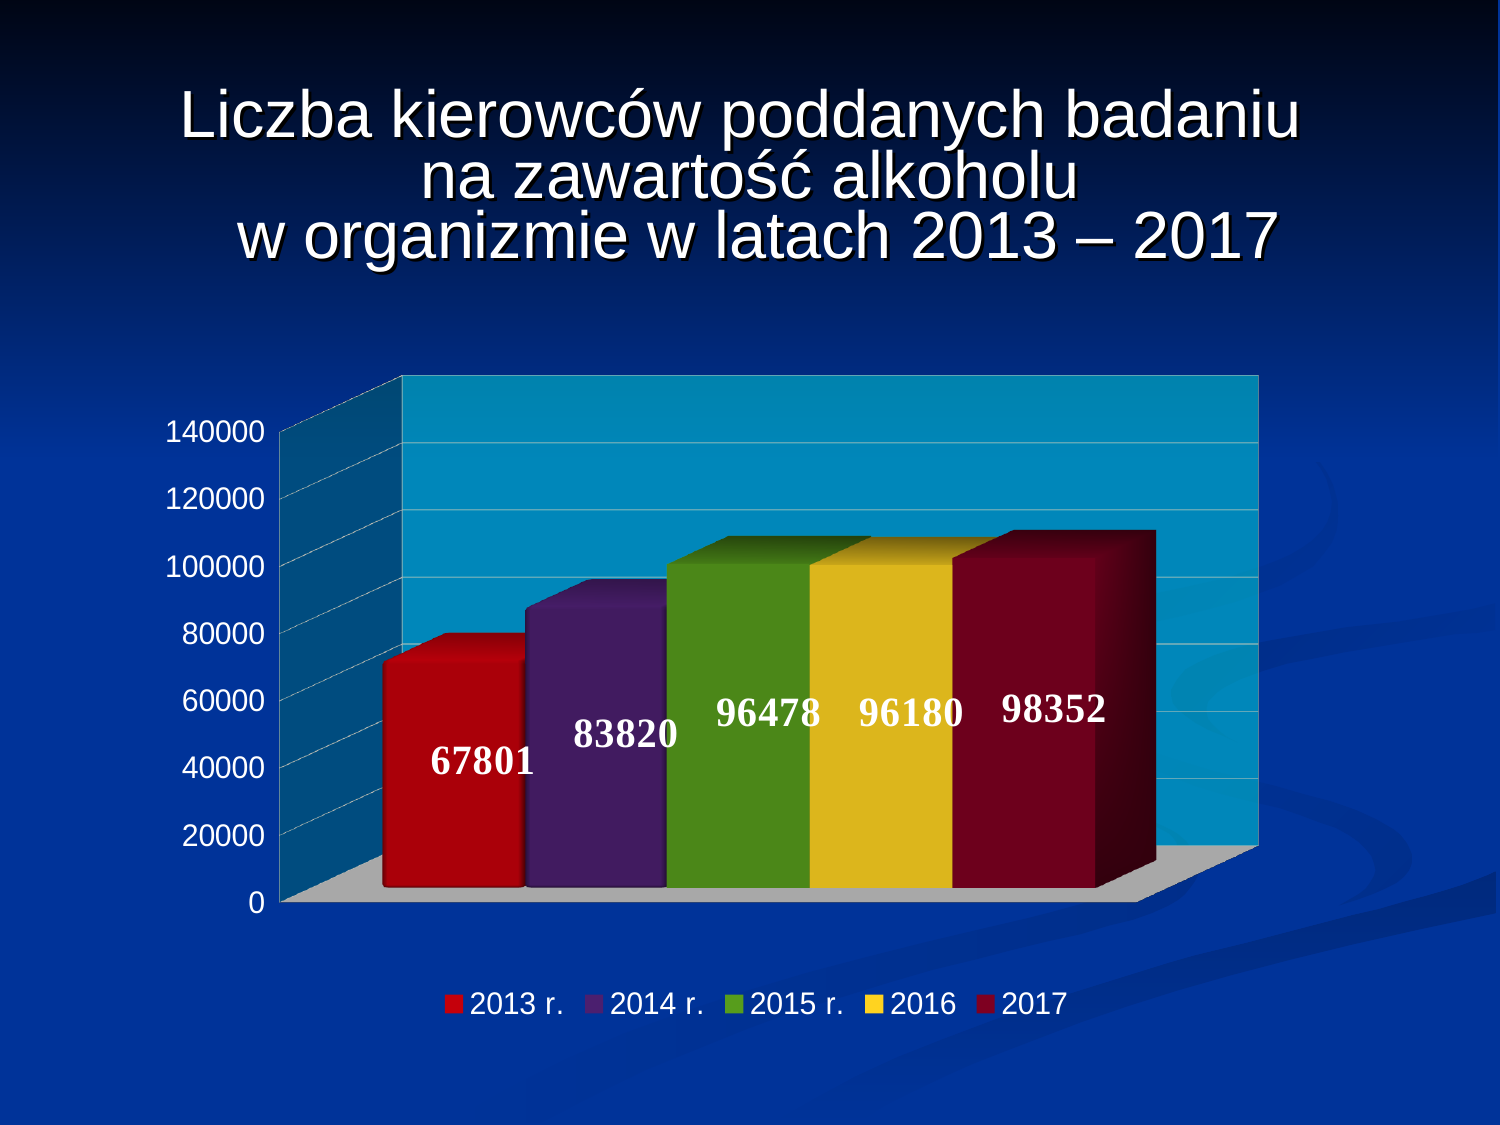

# Liczba kierowców poddanych badaniu na zawartość alkoholu w organizmie w latach 2013 – 2017
[unsupported chart]